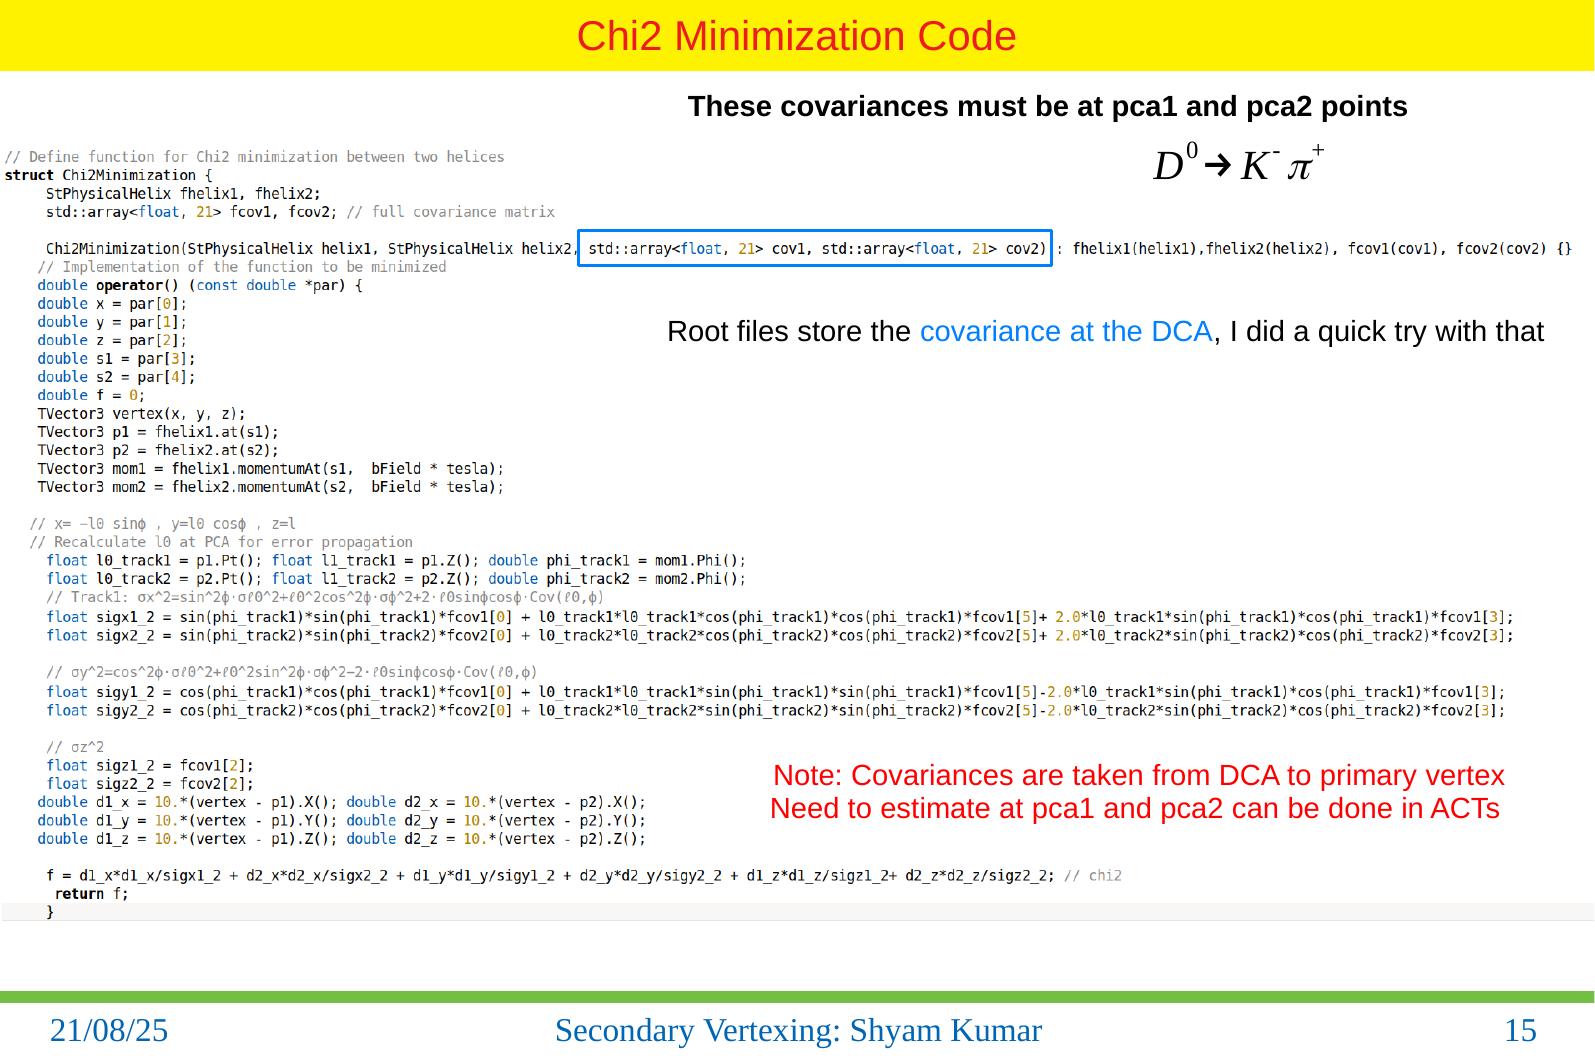

# Chi2 Minimization Code
These covariances must be at pca1 and pca2 points
Root files store the covariance at the DCA, I did a quick try with that
Note: Covariances are taken from DCA to primary vertex
Need to estimate at pca1 and pca2 can be done in ACTs
21/08/25
Secondary Vertexing: Shyam Kumar
15